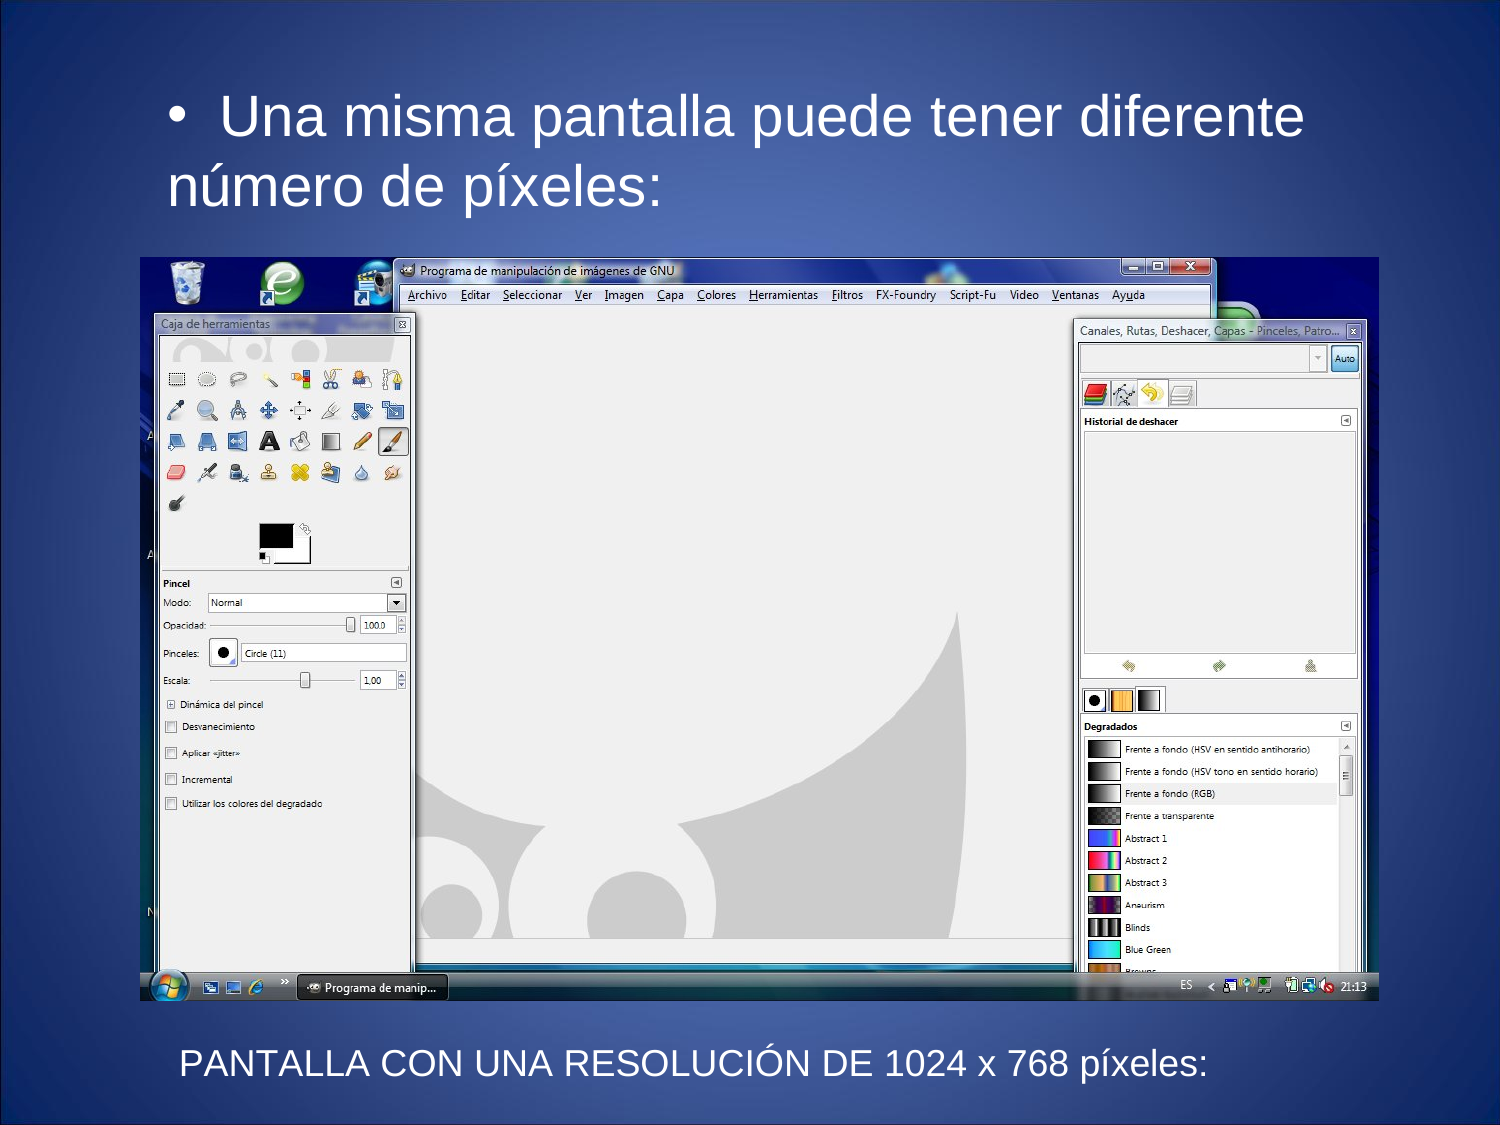

Una misma pantalla puede tener diferente número de píxeles:
PANTALLA CON UNA RESOLUCIÓN DE 1024 x 768 píxeles: